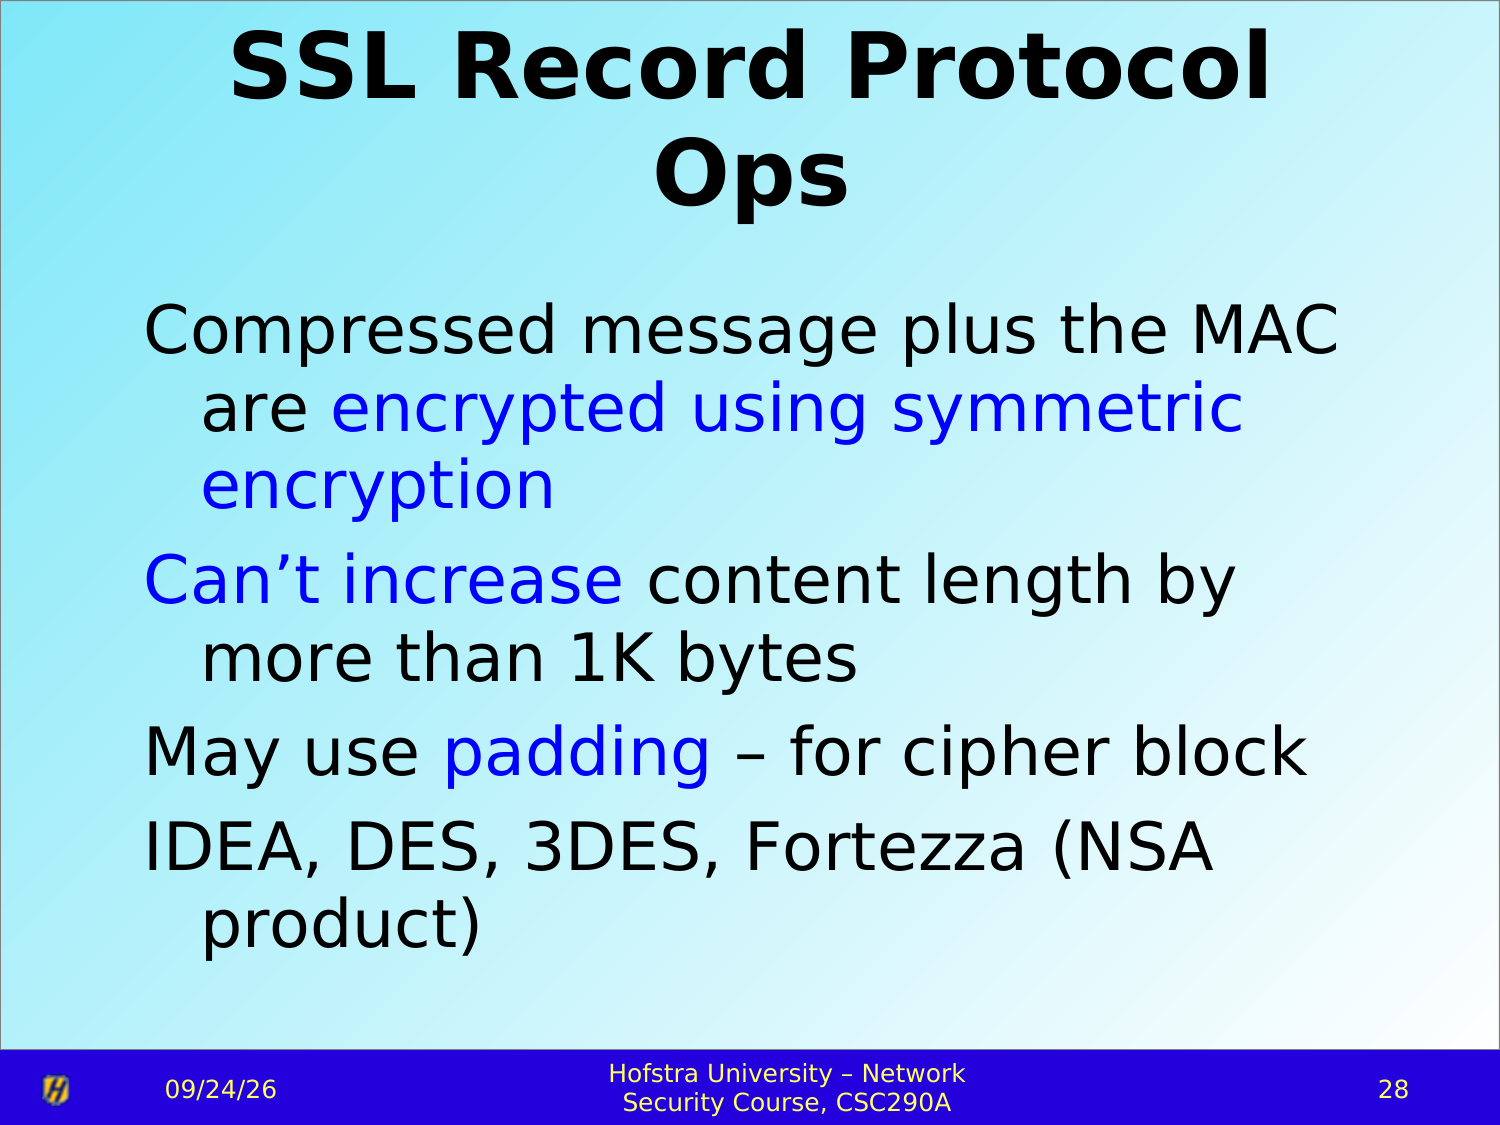

# SSL Record Protocol Ops
Compressed message plus the MAC are encrypted using symmetric encryption
Can’t increase content length by more than 1K bytes
May use padding – for cipher block
IDEA, DES, 3DES, Fortezza (NSA product)
28